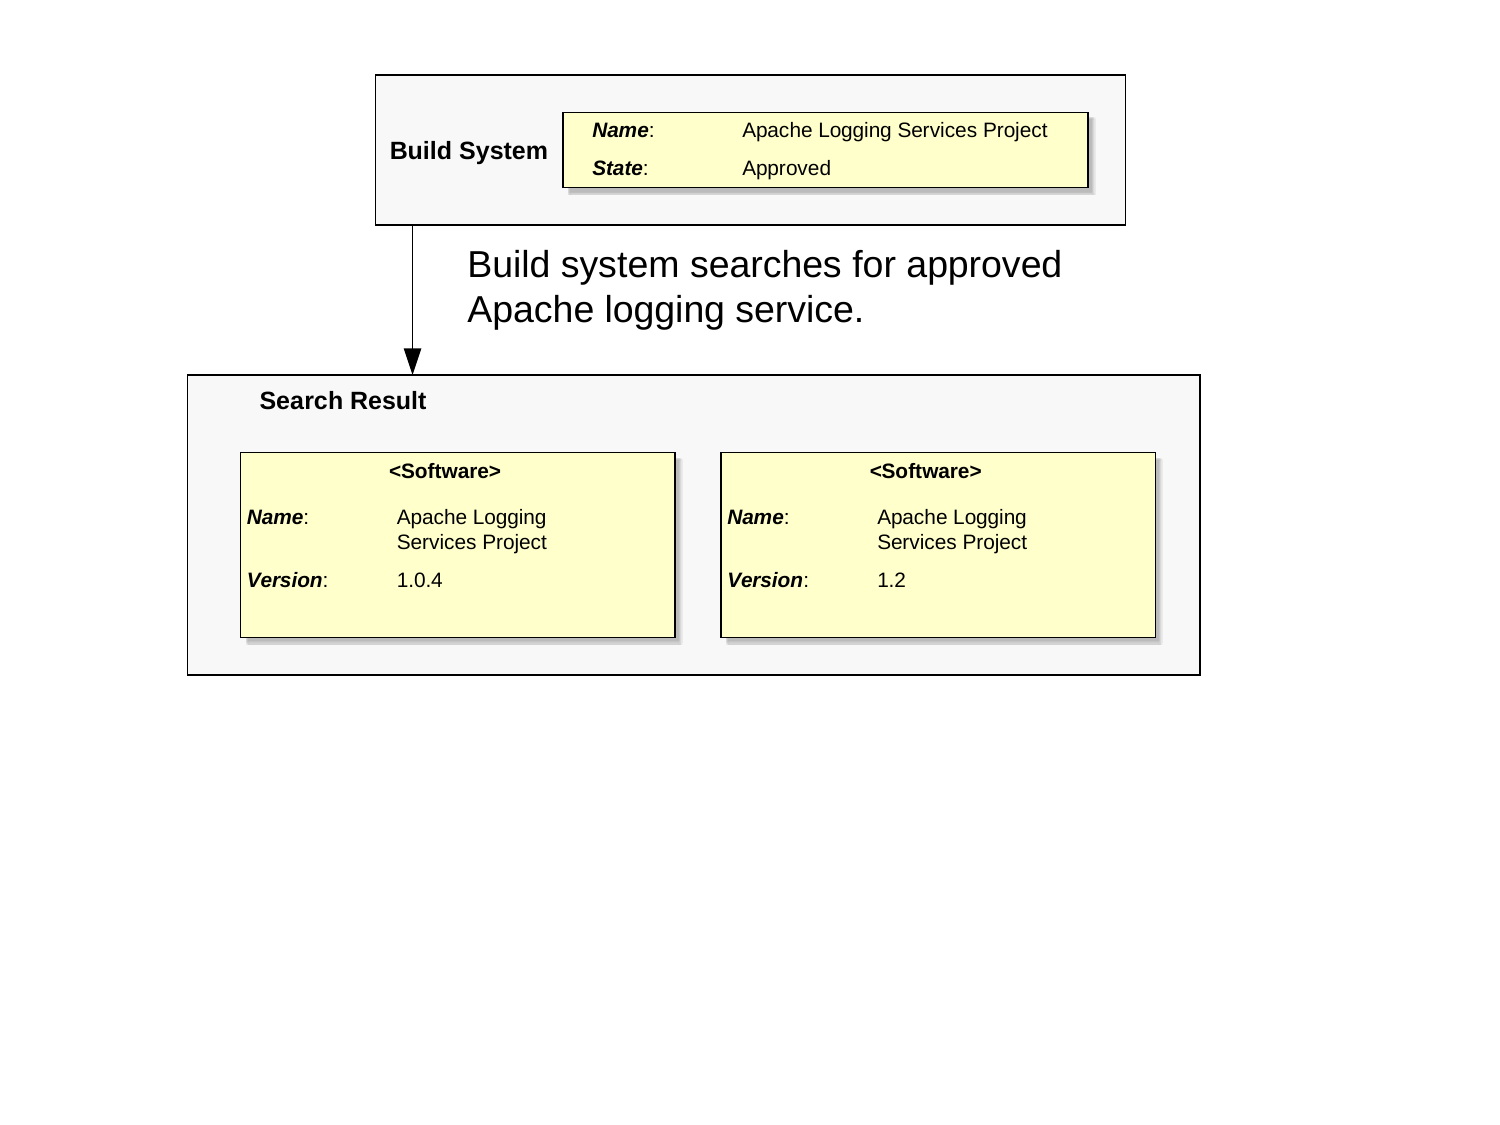

Name:	Apache Logging Services Project
State: 	Approved
Build System
Build system searches for approved
Apache logging service.
Search Result
<Software>
<Software>
Name:	Apache Logging Services Project
Version:	1.0.4
Name:	Apache Logging Services Project
Version:	1.2